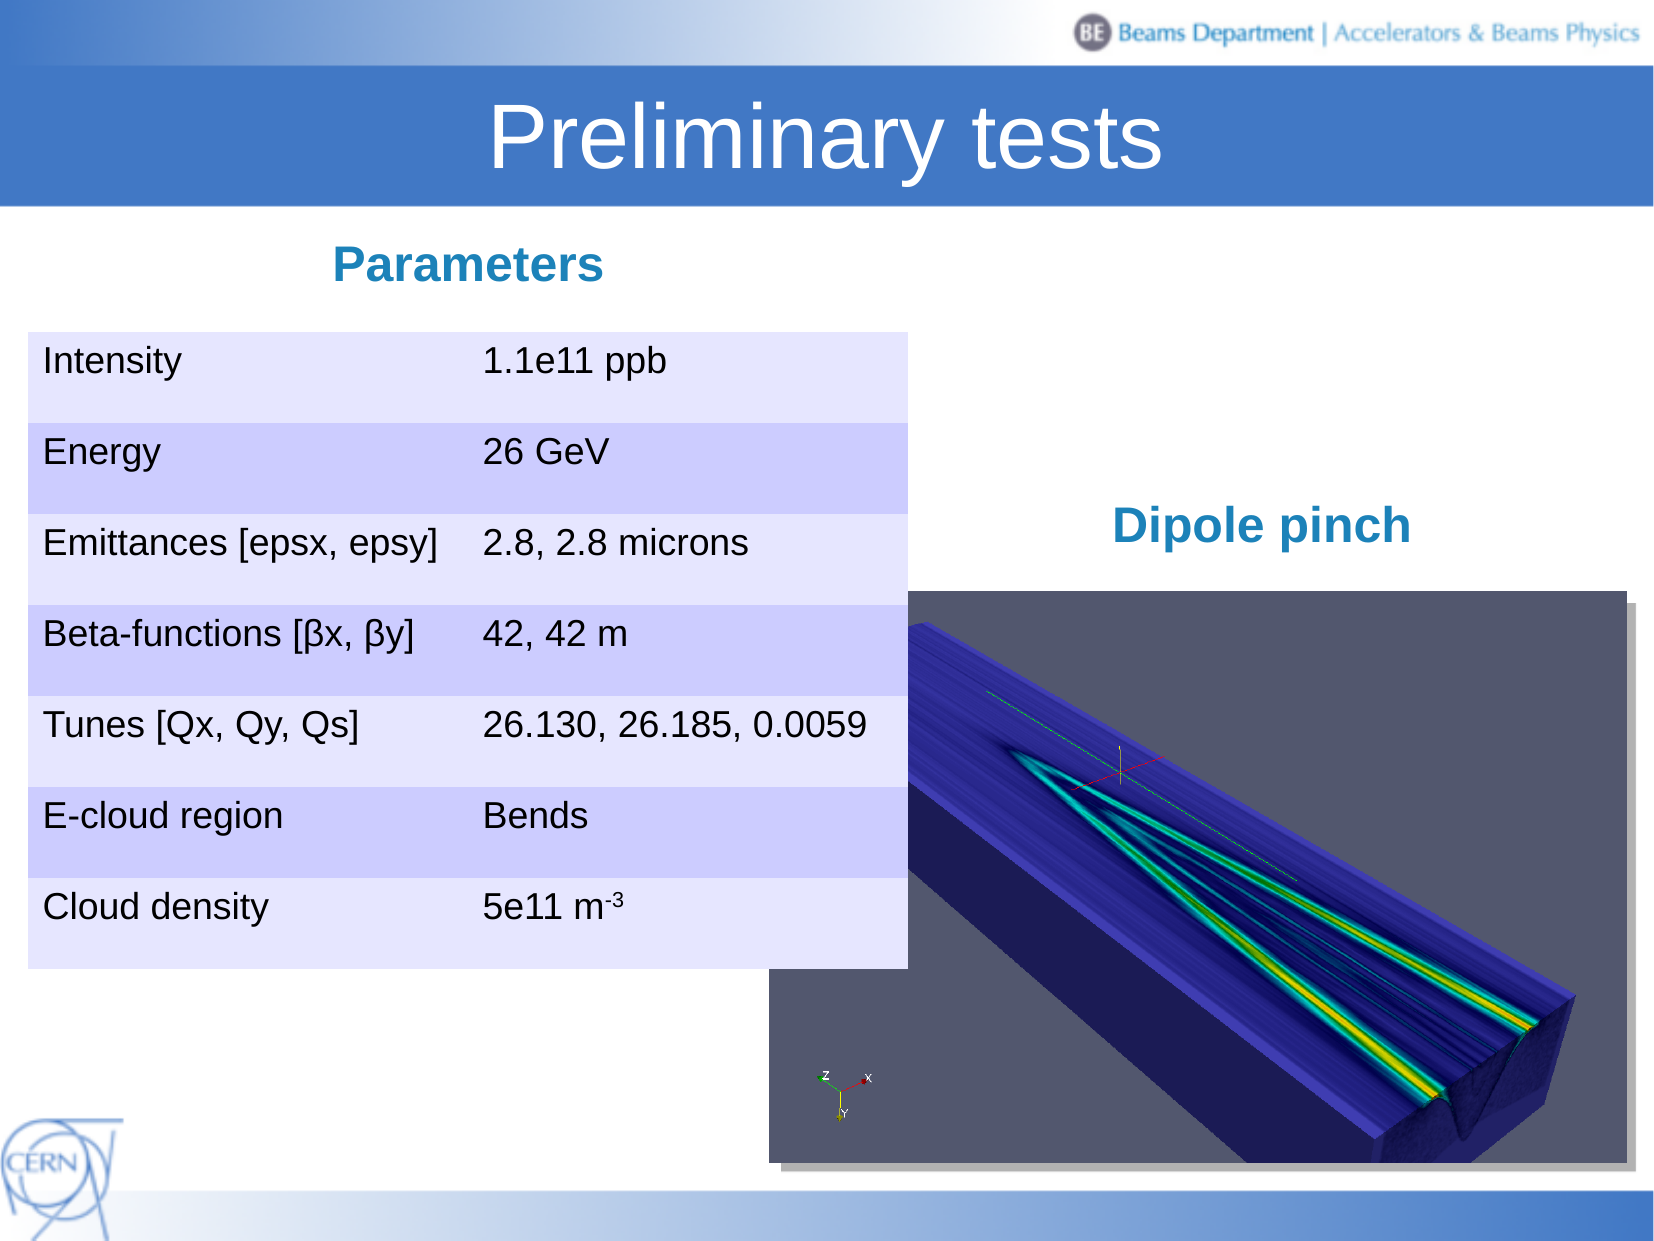

# Preliminary tests
Parameters
| Intensity | 1.1e11 ppb |
| --- | --- |
| Energy | 26 GeV |
| Emittances [epsx, epsy] | 2.8, 2.8 microns |
| Beta-functions [βx, βy] | 42, 42 m |
| Tunes [Qx, Qy, Qs] | 26.130, 26.185, 0.0059 |
| E-cloud region | Bends |
| Cloud density | 5e11 m-3 |
Dipole pinch